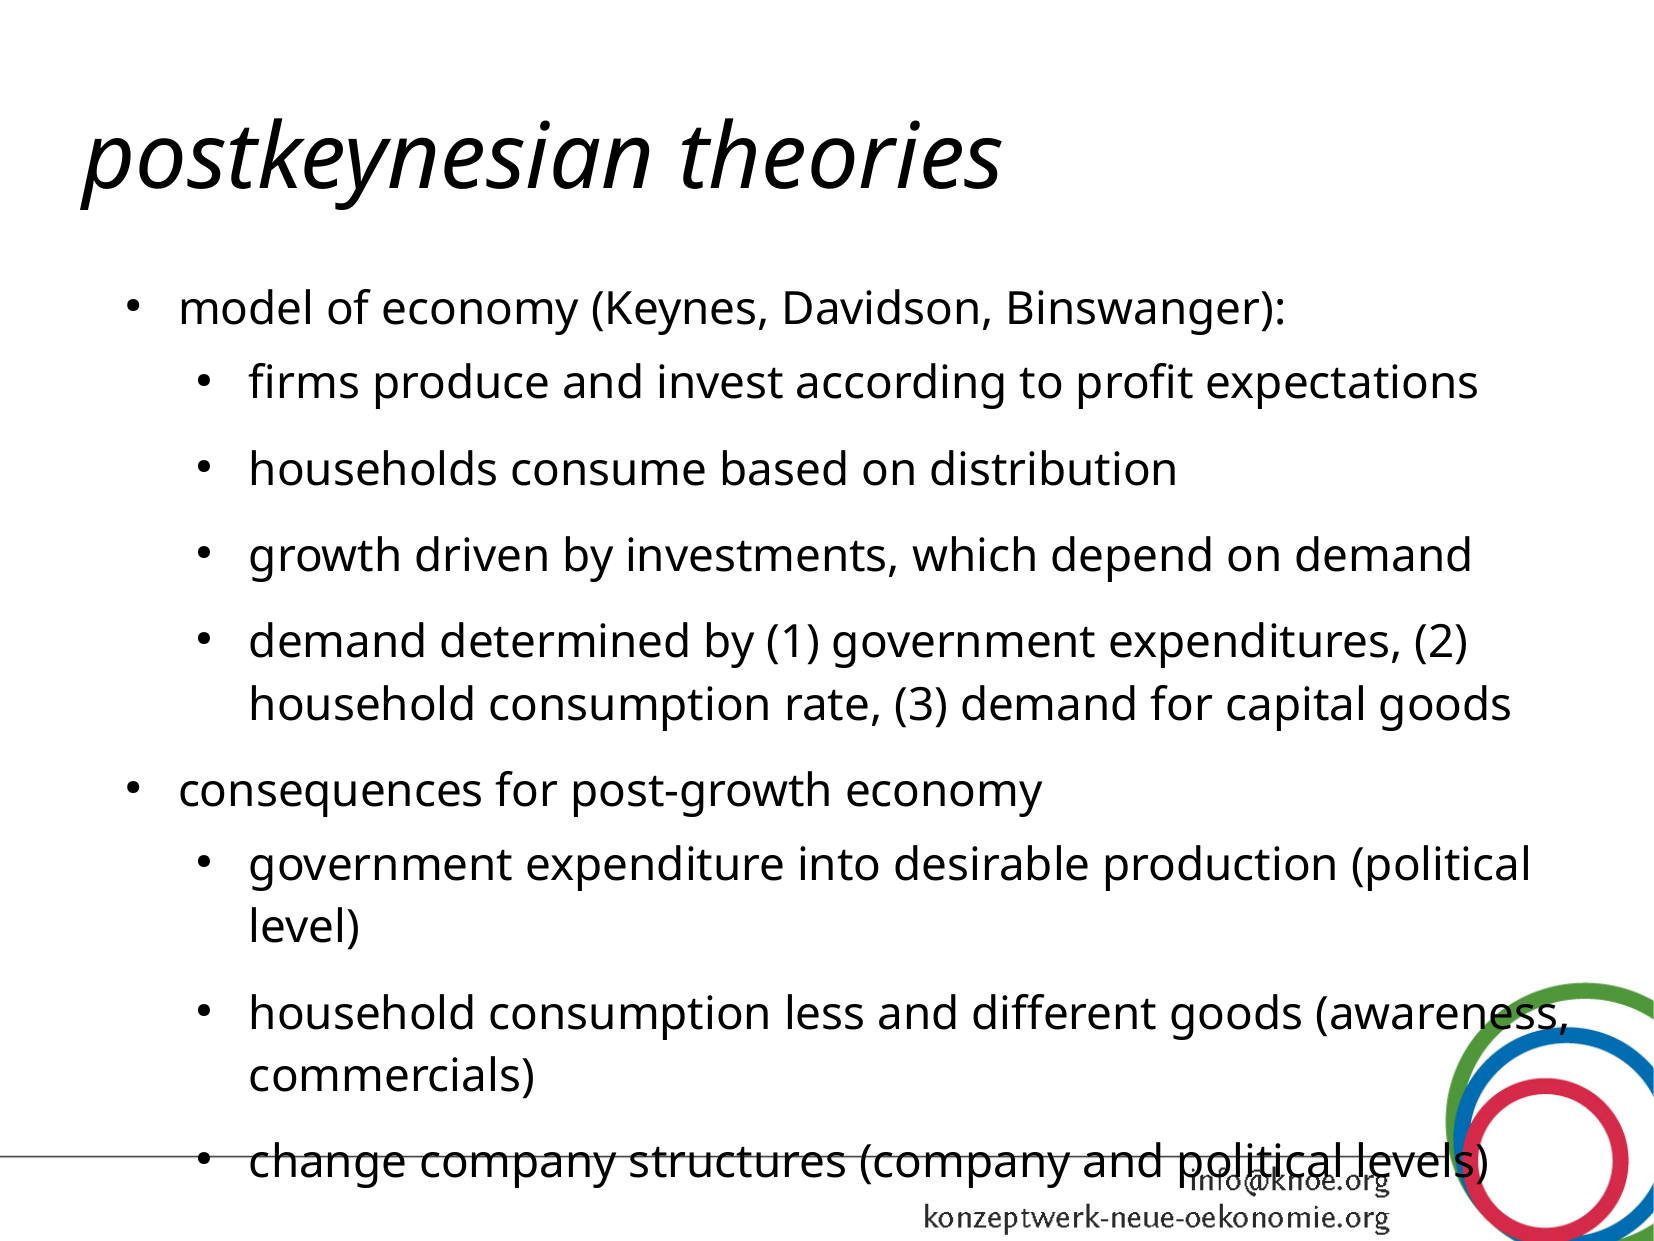

# postkeynesian theories
model of economy (Keynes, Davidson, Binswanger):
firms produce and invest according to profit expectations
households consume based on distribution
growth driven by investments, which depend on demand
demand determined by (1) government expenditures, (2) household consumption rate, (3) demand for capital goods
consequences for post-growth economy
government expenditure into desirable production (political level)
household consumption less and different goods (awareness, commercials)
change company structures (company and political levels)